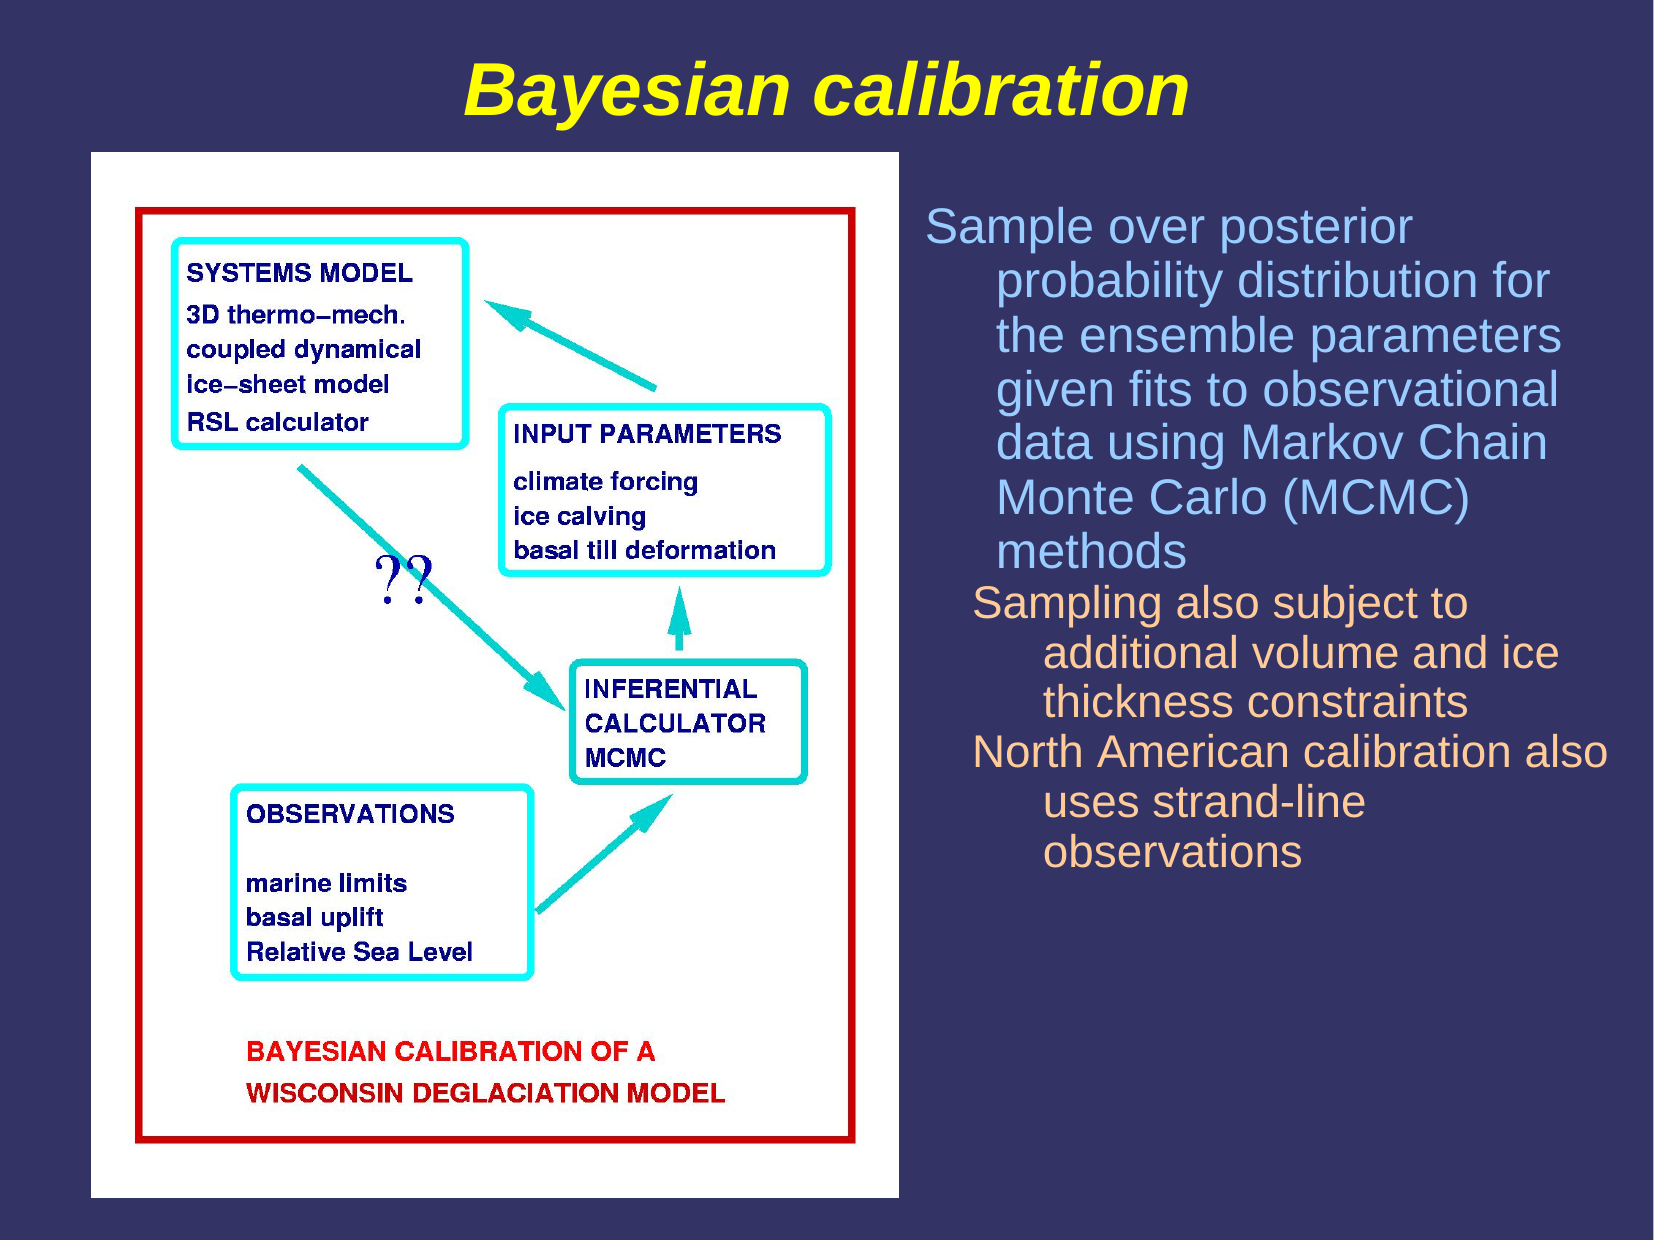

# Bayesian calibration
Sample over posterior probability distribution for the ensemble parameters given fits to observational data using Markov Chain Monte Carlo (MCMC) methods
Sampling also subject to additional volume and ice thickness constraints
North American calibration also uses strand-line observations